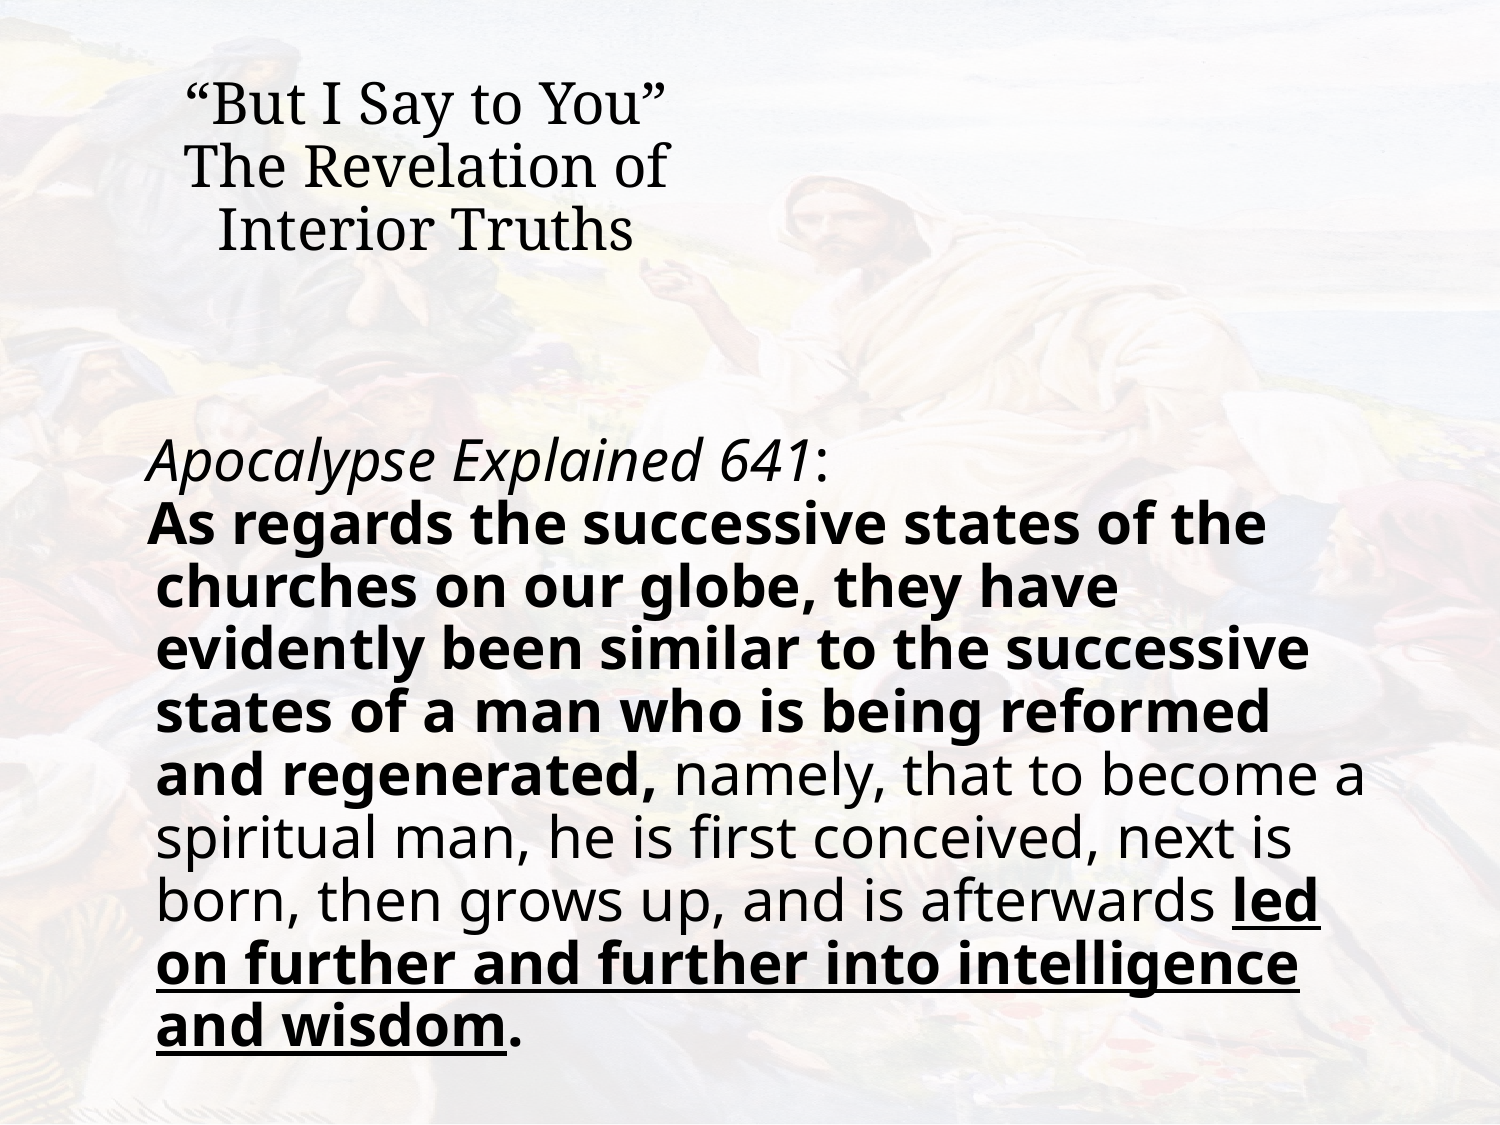

# “But I Say to You” The Revelation of Interior Truths
Apocalypse Explained 641:
As regards the successive states of the churches on our globe, they have evidently been similar to the successive states of a man who is being reformed and regenerated, namely, that to become a spiritual man, he is first conceived, next is born, then grows up, and is afterwards led on further and further into intelligence and wisdom.